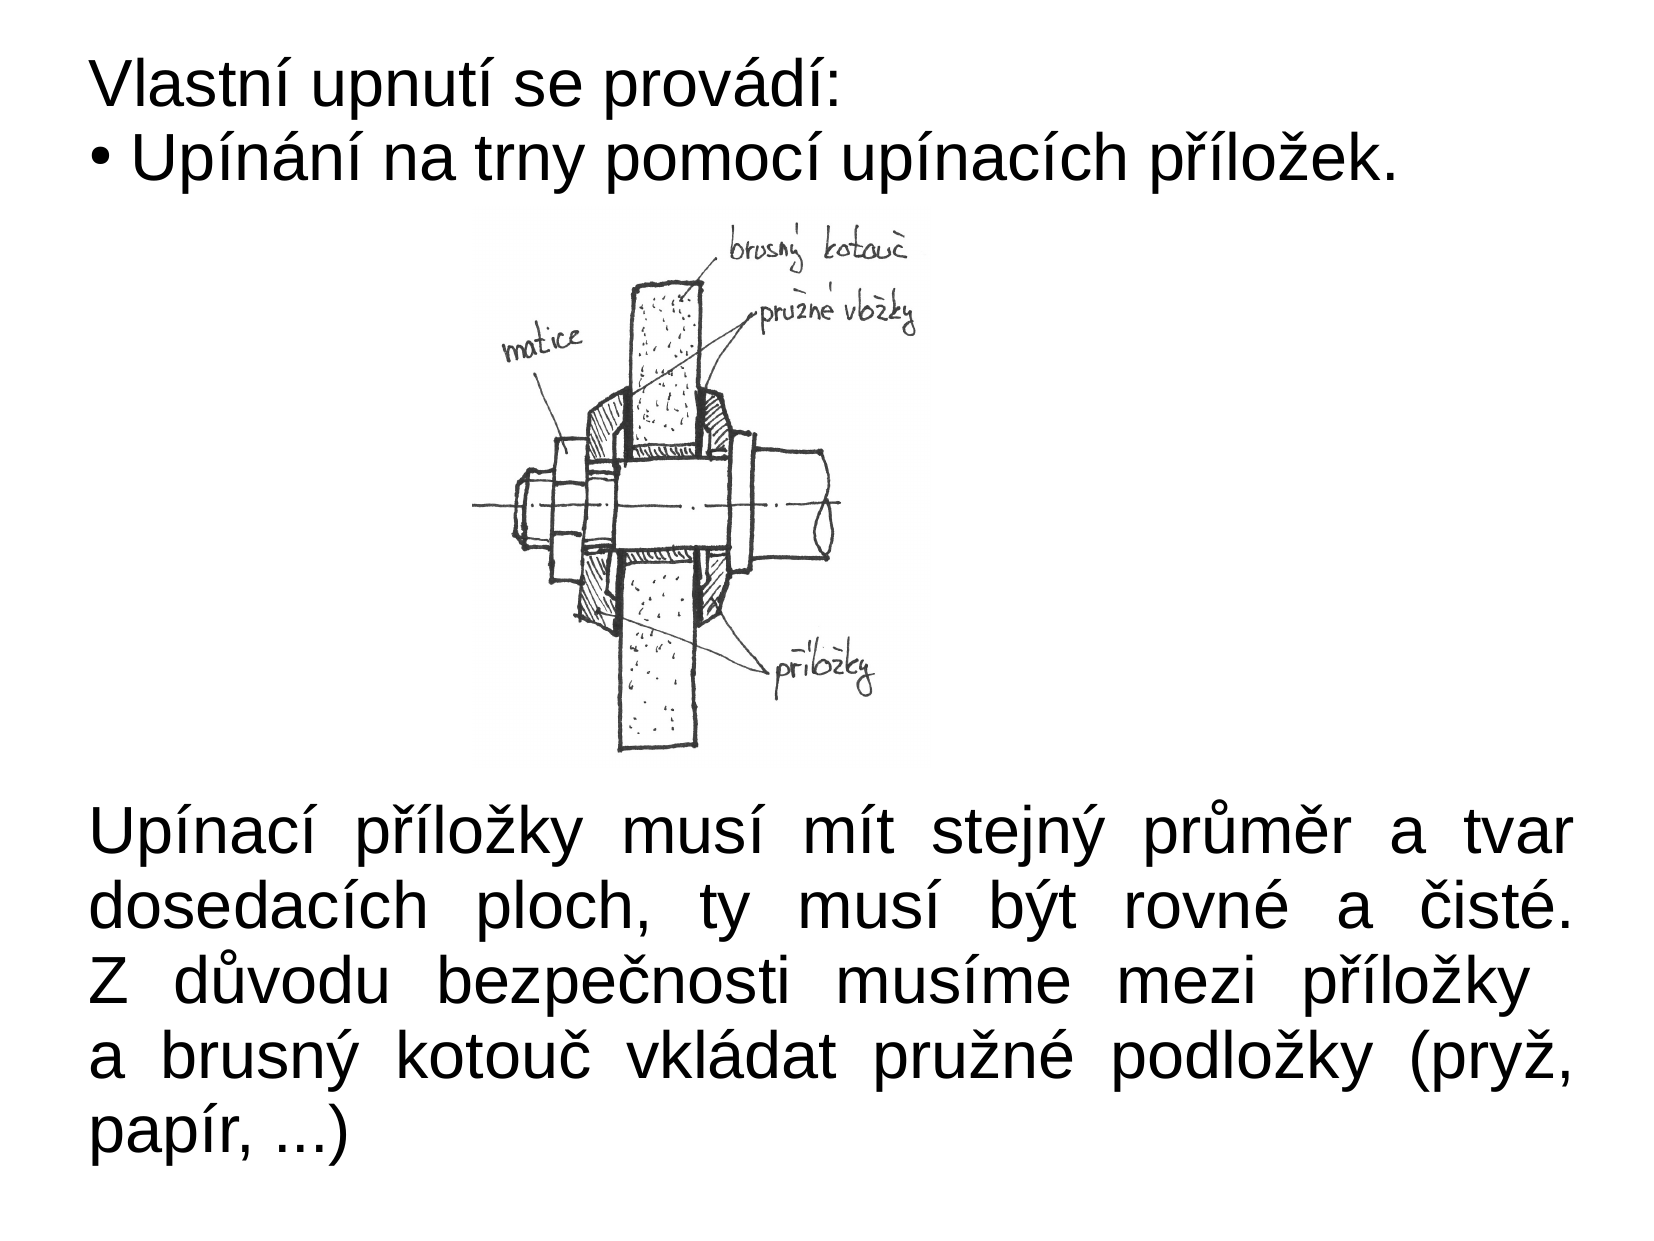

# Vlastní upnutí se provádí:
 Upínání na trny pomocí upínacích příložek.
Upínací příložky musí mít stejný průměr a tvar dosedacích ploch, ty musí být rovné a čisté.
Z důvodu bezpečnosti musíme mezi příložky
a brusný kotouč vkládat pružné podložky (pryž, papír, ...)